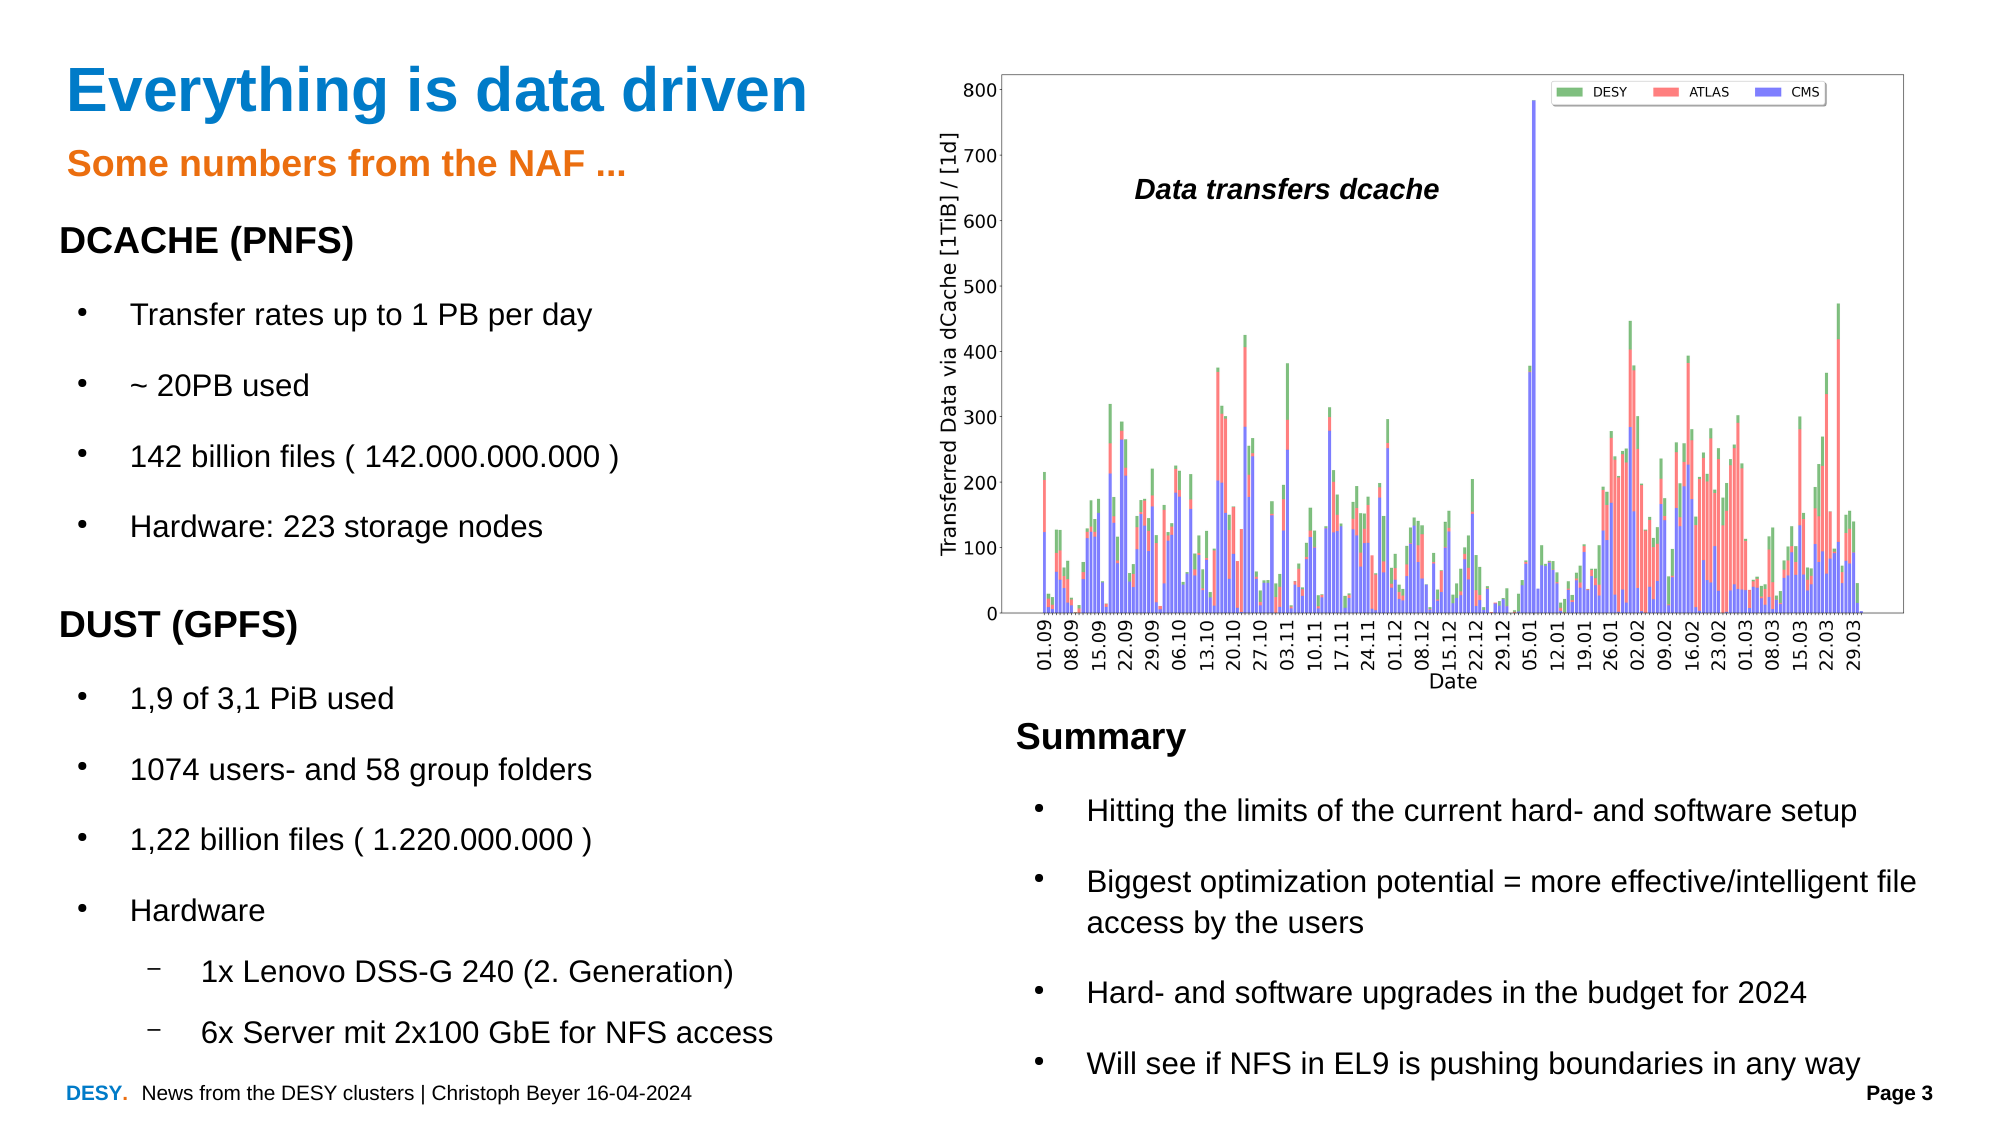

# Everything is data driven
Some numbers from the NAF ...
Data transfers dcache
DCACHE (PNFS)
Transfer rates up to 1 PB per day
~ 20PB used
142 billion files ( 142.000.000.000 )
Hardware: 223 storage nodes
DUST (GPFS)
1,9 of 3,1 PiB used
1074 users- and 58 group folders
1,22 billion files ( 1.220.000.000 )
Hardware
1x Lenovo DSS-G 240 (2. Generation)
6x Server mit 2x100 GbE for NFS access
Summary
Hitting the limits of the current hard- and software setup
Biggest optimization potential = more effective/intelligent file access by the users
Hard- and software upgrades in the budget for 2024
Will see if NFS in EL9 is pushing boundaries in any way
News from the DESY clusters | Christoph Beyer 16-04-2024